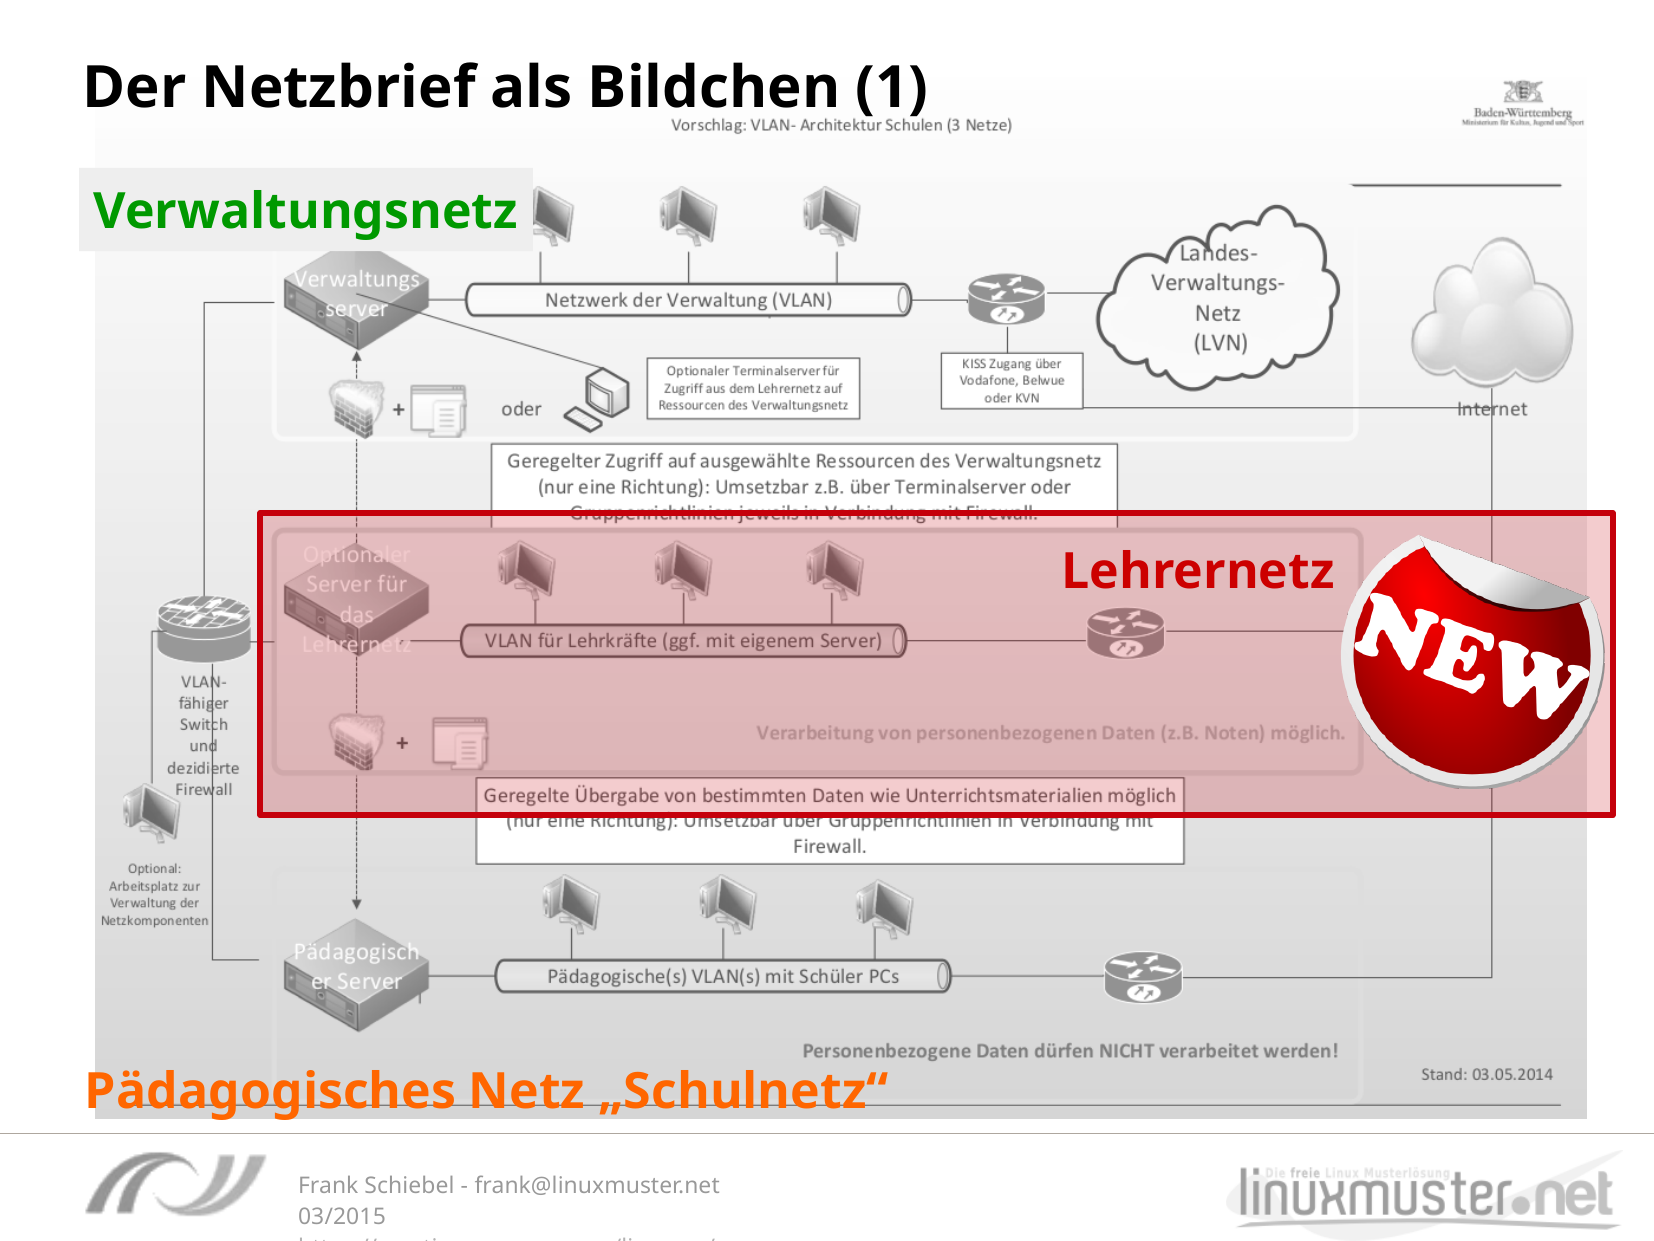

Der Netzbrief als Bildchen (1)
#
Verwaltungsnetz
Lehrernetz
Pädagogisches Netz „Schulnetz“